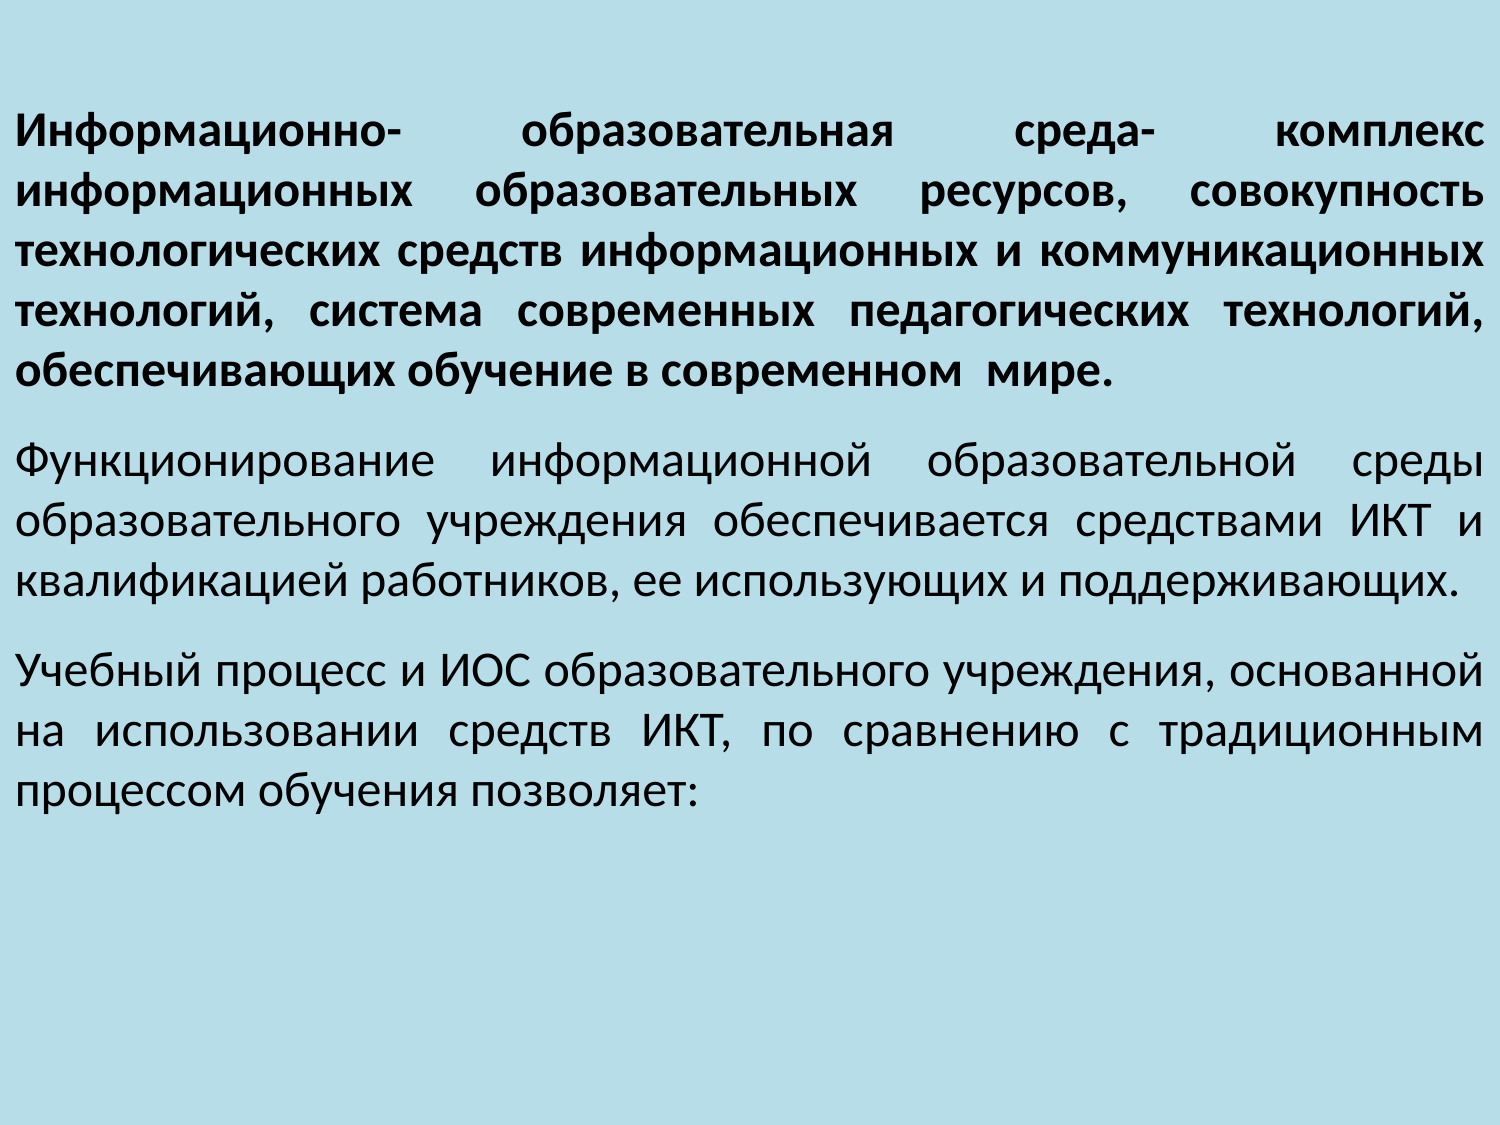

# Информационно- образовательная среда- комплекс информационных образовательных ресурсов, совокупность технологических средств информационных и коммуникационных технологий, система современных педагогических технологий, обеспечивающих обучение в современном мире.
Функционирование информационной образовательной среды образовательного учреждения обеспечивается средствами ИКТ и квалификацией работников, ее использующих и поддерживающих.
Учебный процесс и ИОС образовательного учреждения, основанной на использовании средств ИКТ, по сравнению с традиционным процессом обучения позволяет: